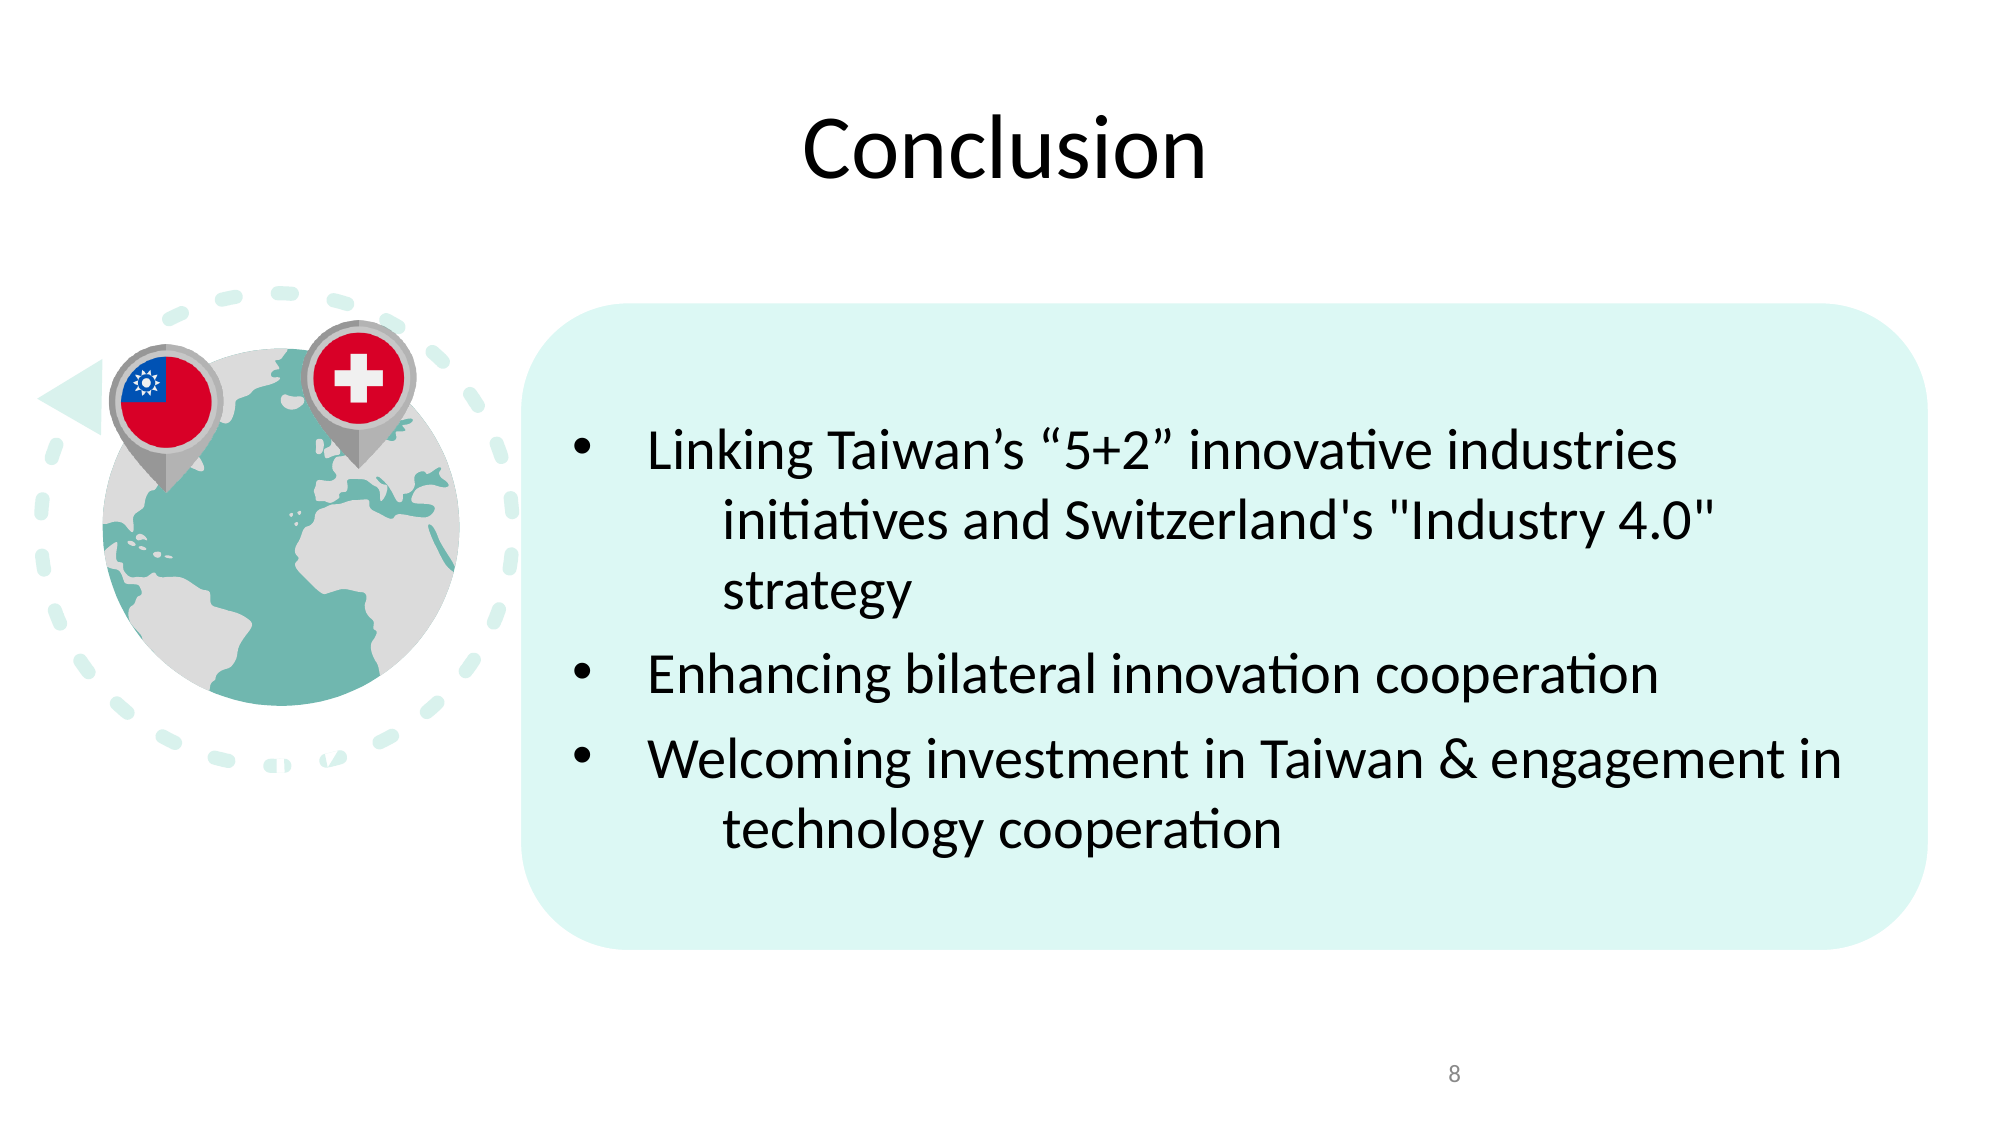

# Conclusion
Linking Taiwan’s “5+2” innovative industries initiatives and Switzerland's "Industry 4.0" strategy
Enhancing bilateral innovation cooperation
Welcoming investment in Taiwan & engagement in technology cooperation
8